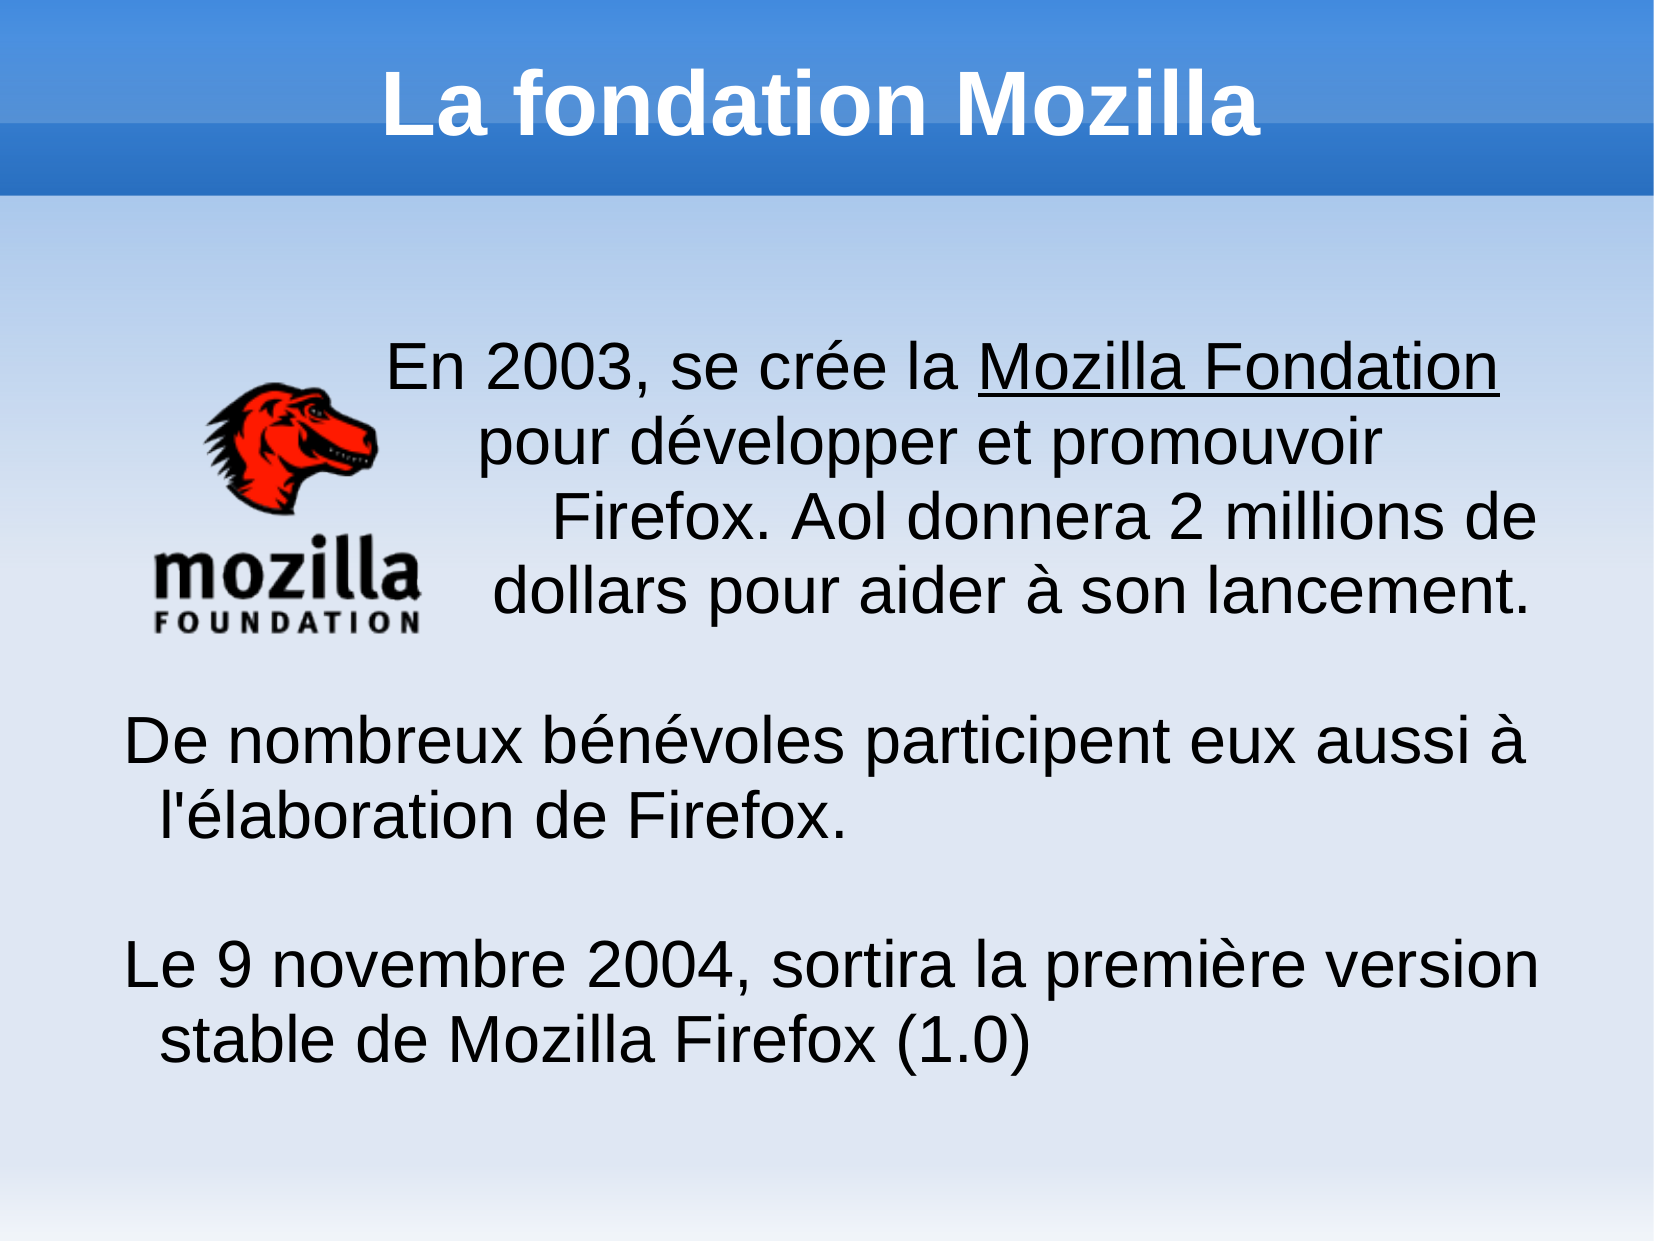

# La fondation Mozilla
			En 2003, se crée la Mozilla Fondation 					 pour développer et promouvoir 								 Firefox. Aol donnera 2 millions de 					dollars pour aider à son lancement.
De nombreux bénévoles participent eux aussi à l'élaboration de Firefox.
Le 9 novembre 2004, sortira la première version stable de Mozilla Firefox (1.0)